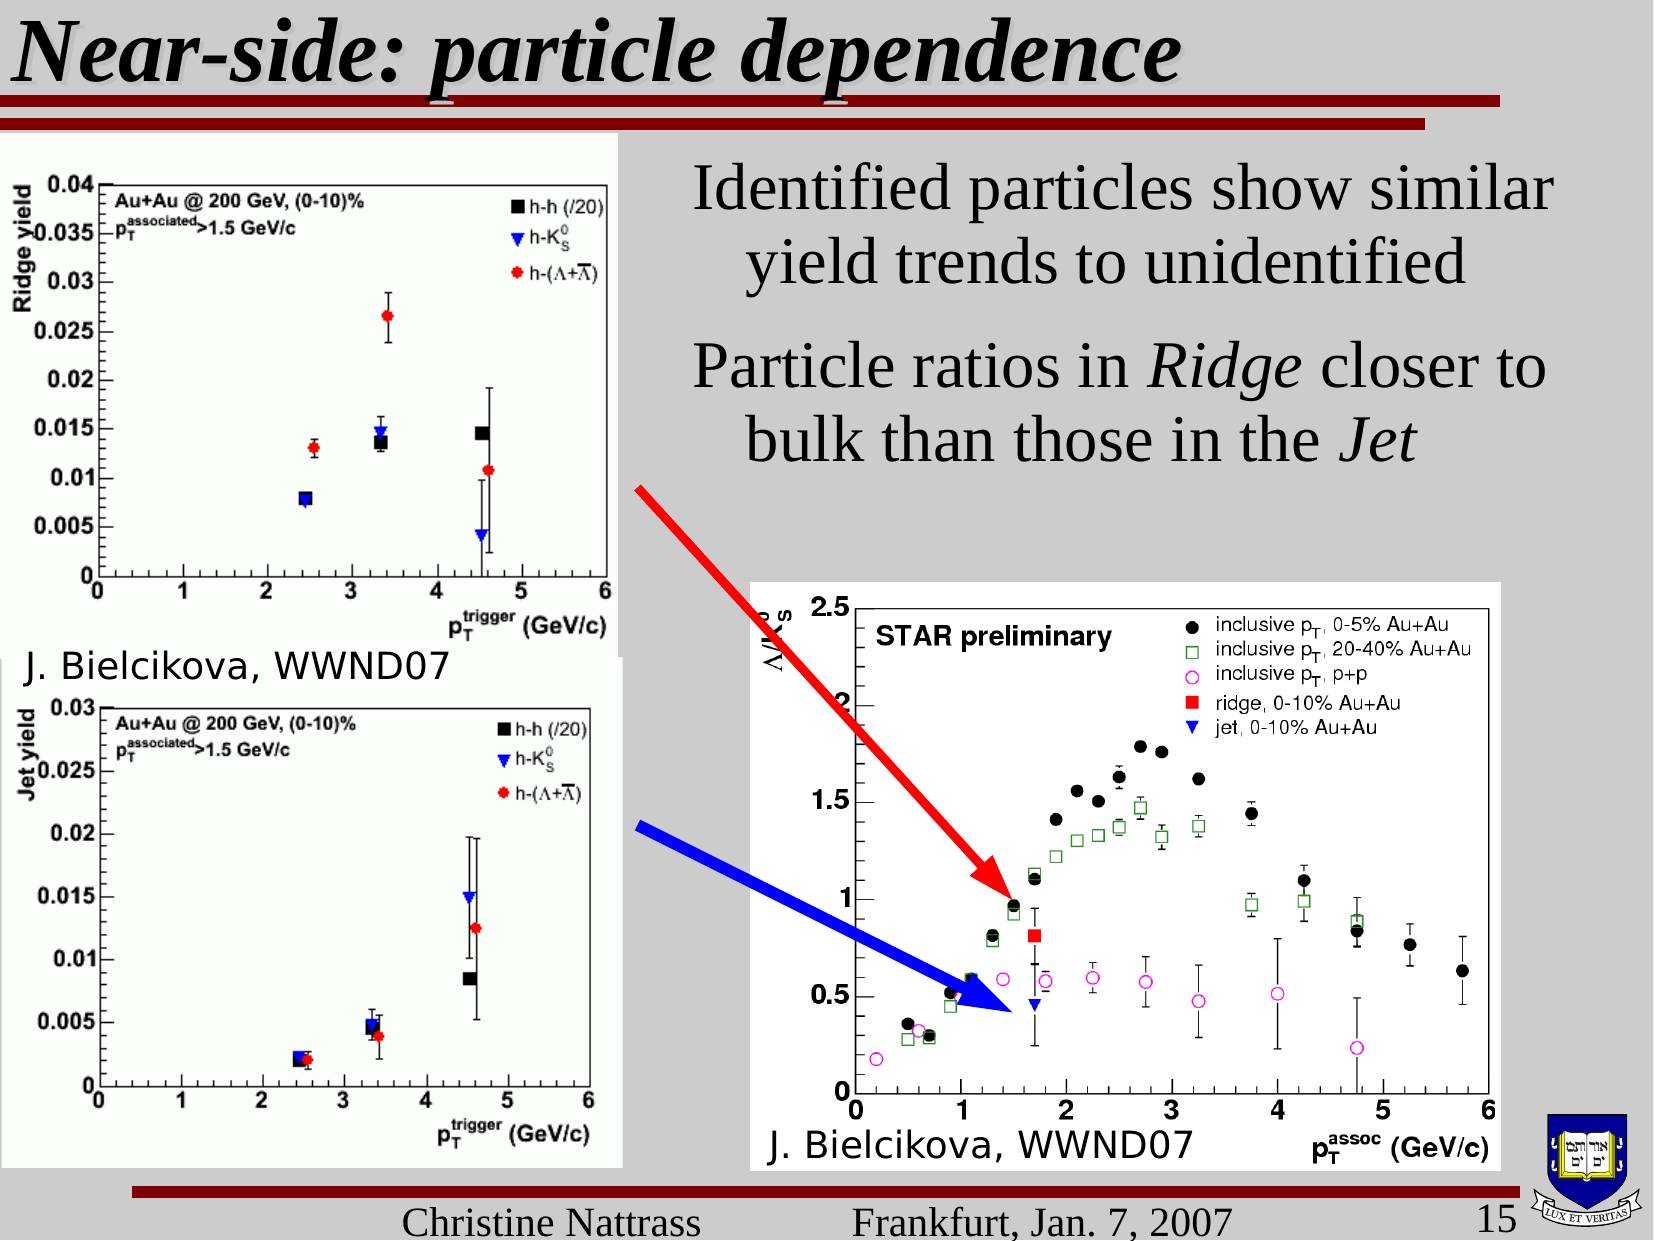

# Near-side: particle dependence
Identified particles show similar yield trends to unidentified
Particle ratios in Ridge closer to bulk than those in the Jet
J. Bielcikova, WWND07
J. Bielcikova, WWND07